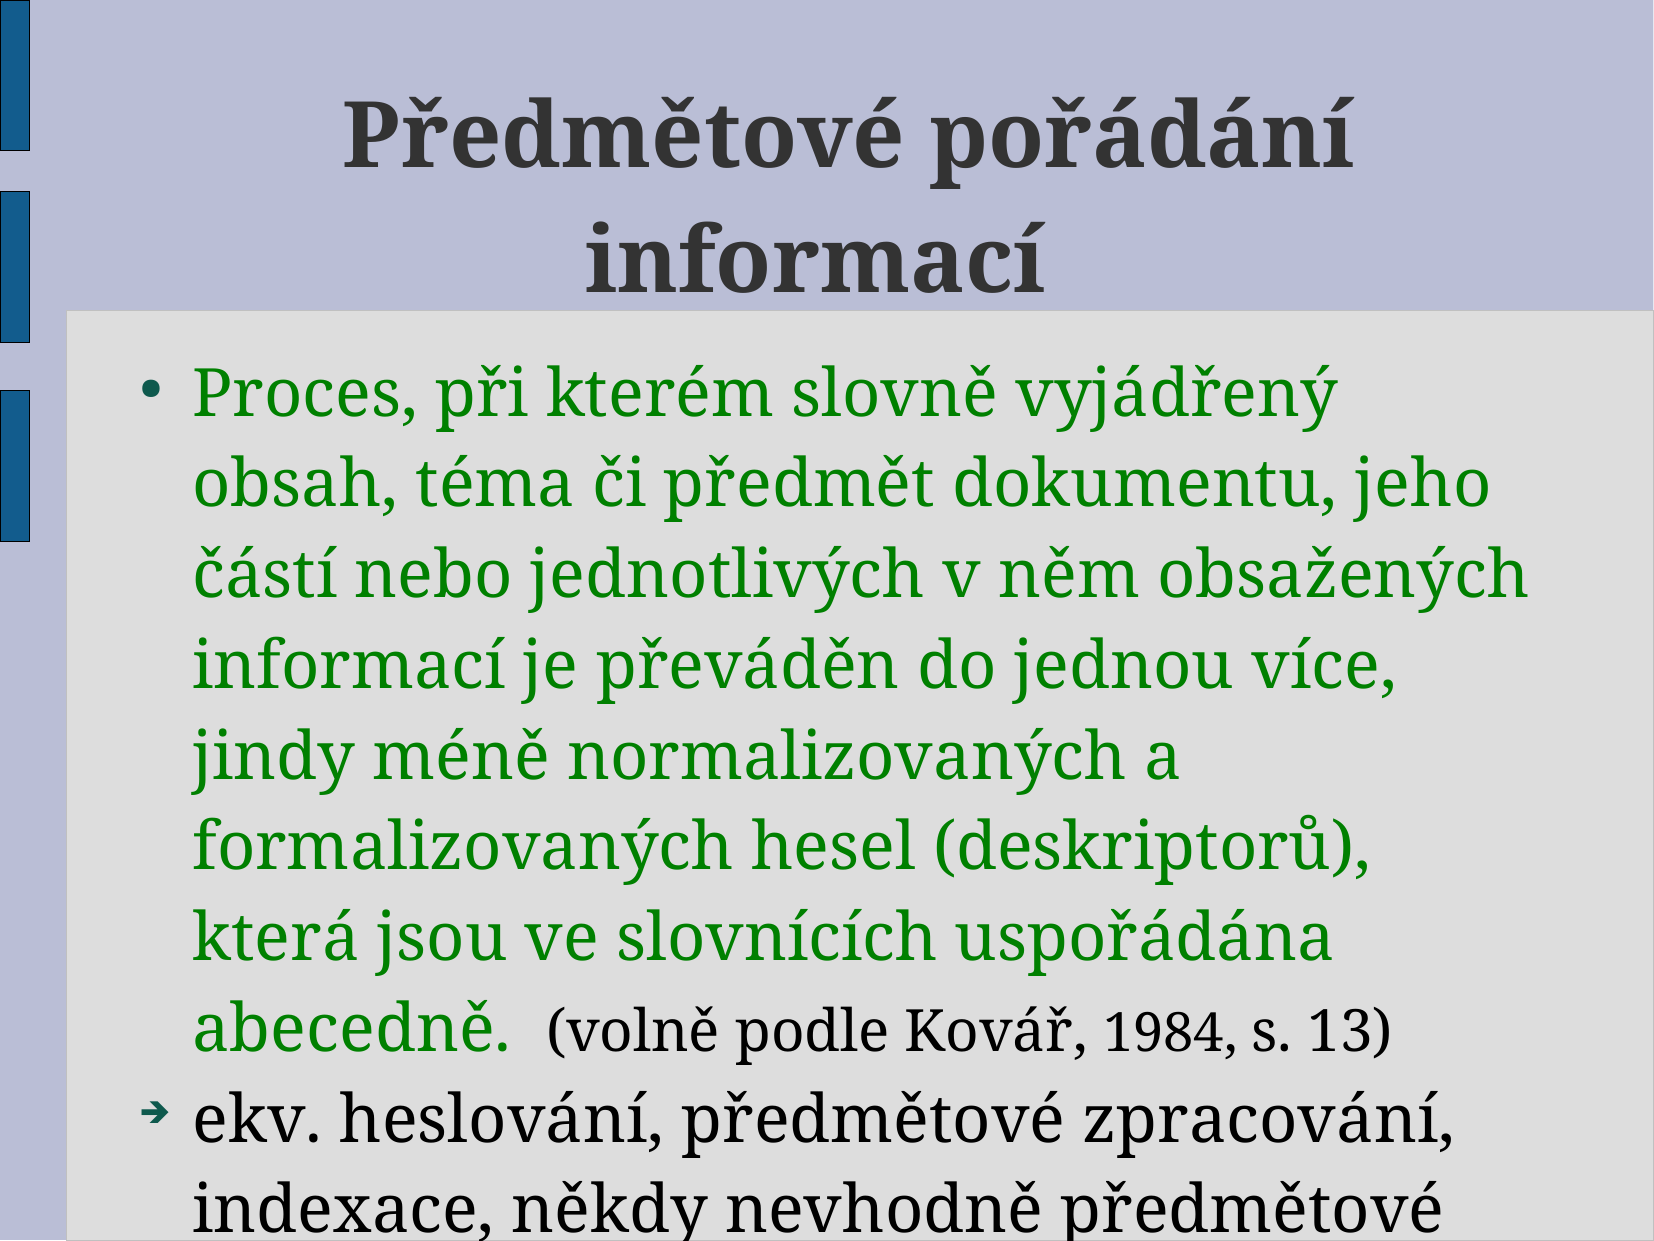

# Předmětové pořádání informací
Proces, při kterém slovně vyjádřený obsah, téma či předmět dokumentu, jeho částí nebo jednotlivých v něm obsažených informací je převáděn do jednou více, jindy méně normalizovaných a formalizovaných hesel (deskriptorů), která jsou ve slovnících uspořádána abecedně. (volně podle Kovář, 1984, s. 13)
ekv. heslování, předmětové zpracování, indexace, někdy nevhodně předmětové třídění, předmětová klasifikace
vyjadřovacím prostředkem je předmětový SJ